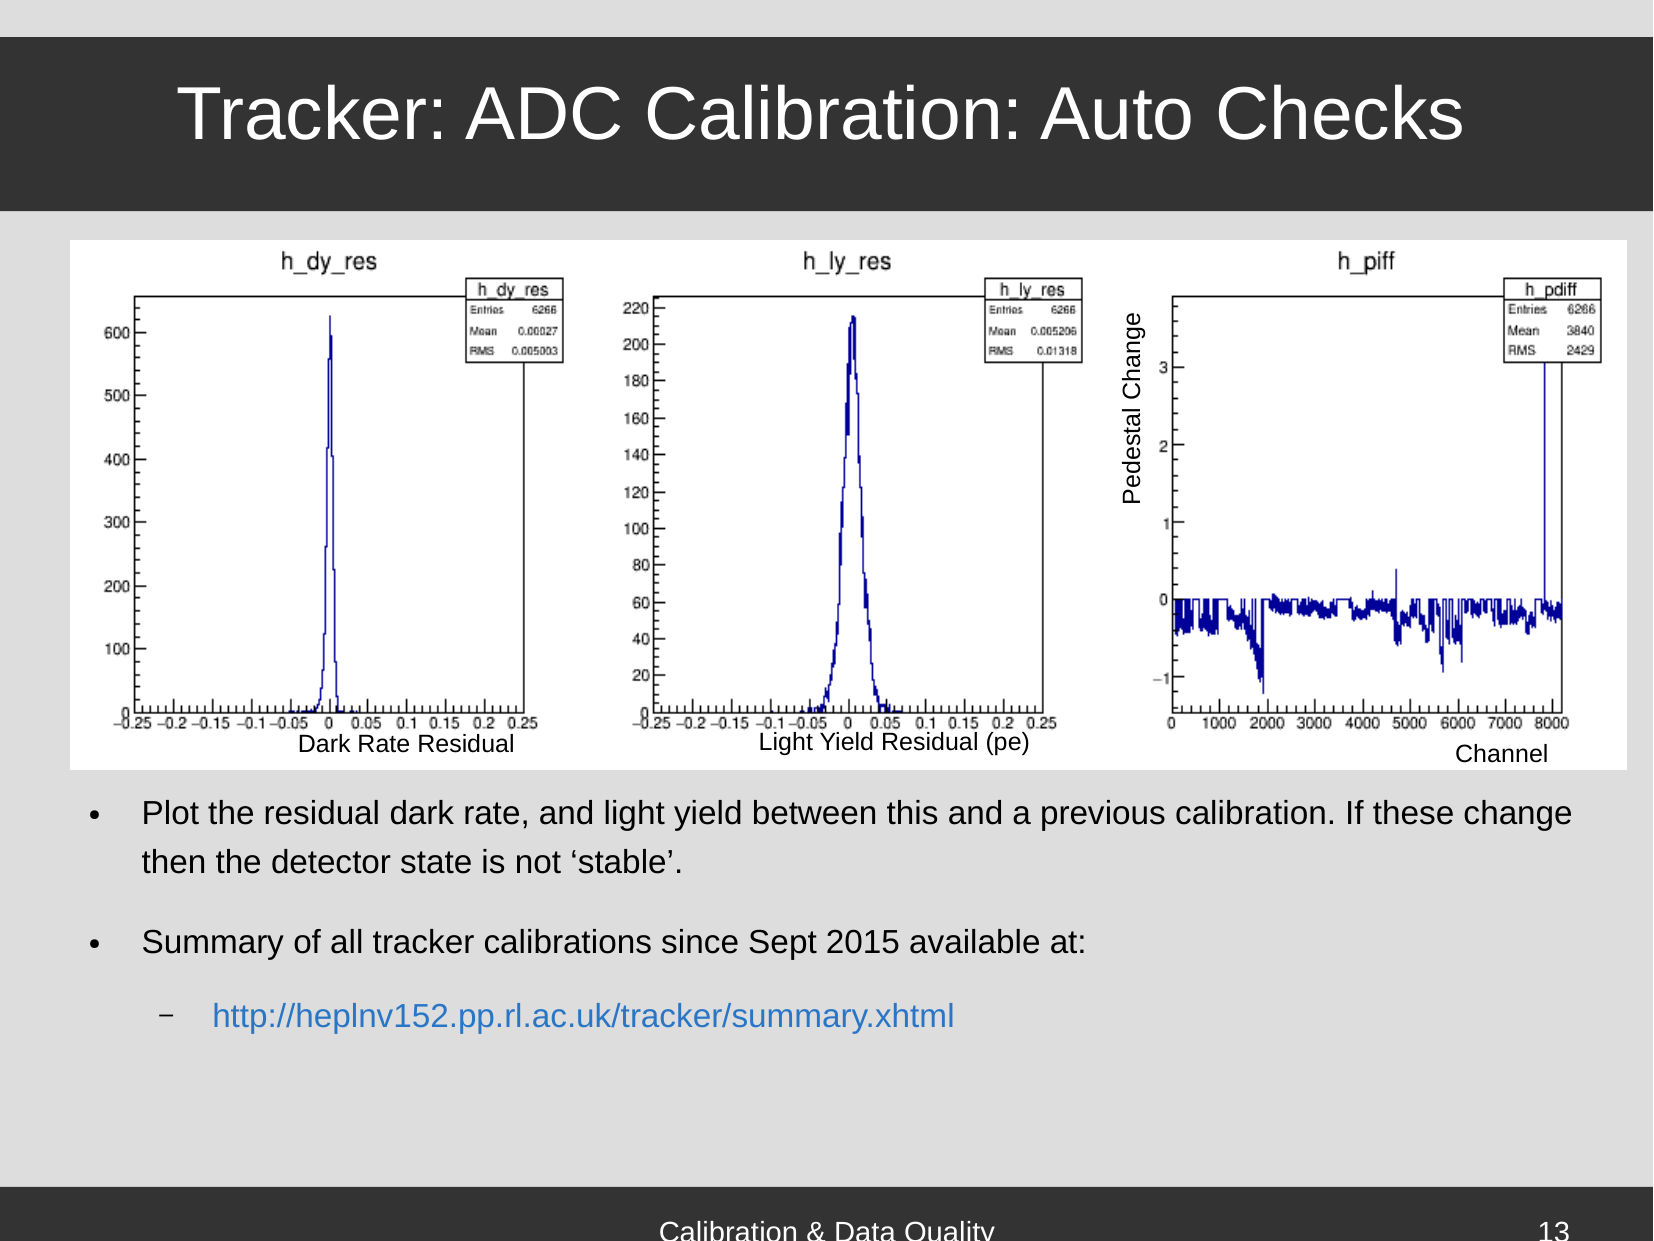

Tracker: ADC Calibration: Auto Checks
Pedestal Change
Light Yield Residual (pe)
Dark Rate Residual
Channel
Plot the residual dark rate, and light yield between this and a previous calibration. If these change
●
then the detector state is not ‘stable’.
Summary of all tracker calibrations since Sept 2015 available at:
●
http://heplnv152.pp.rl.ac.uk/tracker/summary.xhtml
–
Calibration & Data Quality
13